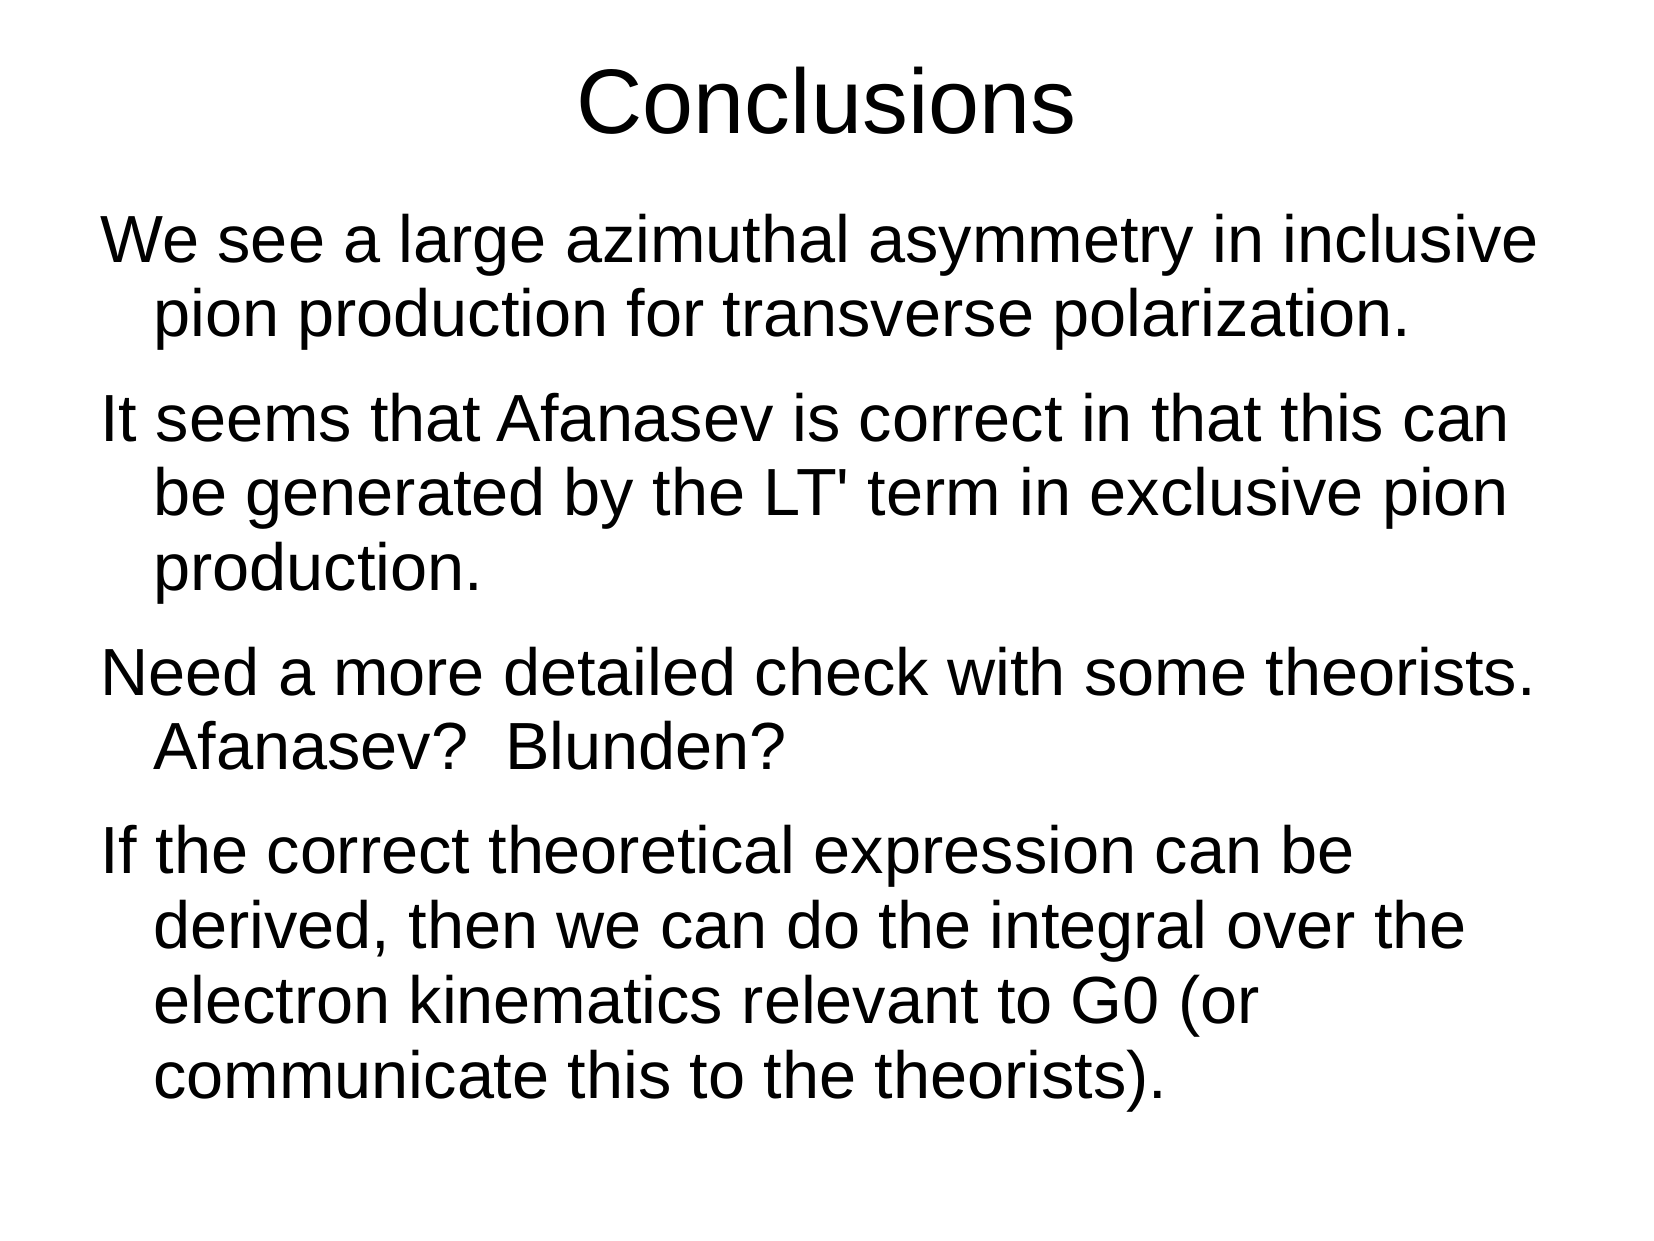

# Conclusions
We see a large azimuthal asymmetry in inclusive pion production for transverse polarization.
It seems that Afanasev is correct in that this can be generated by the LT' term in exclusive pion production.
Need a more detailed check with some theorists. Afanasev? Blunden?
If the correct theoretical expression can be derived, then we can do the integral over the electron kinematics relevant to G0 (or communicate this to the theorists).